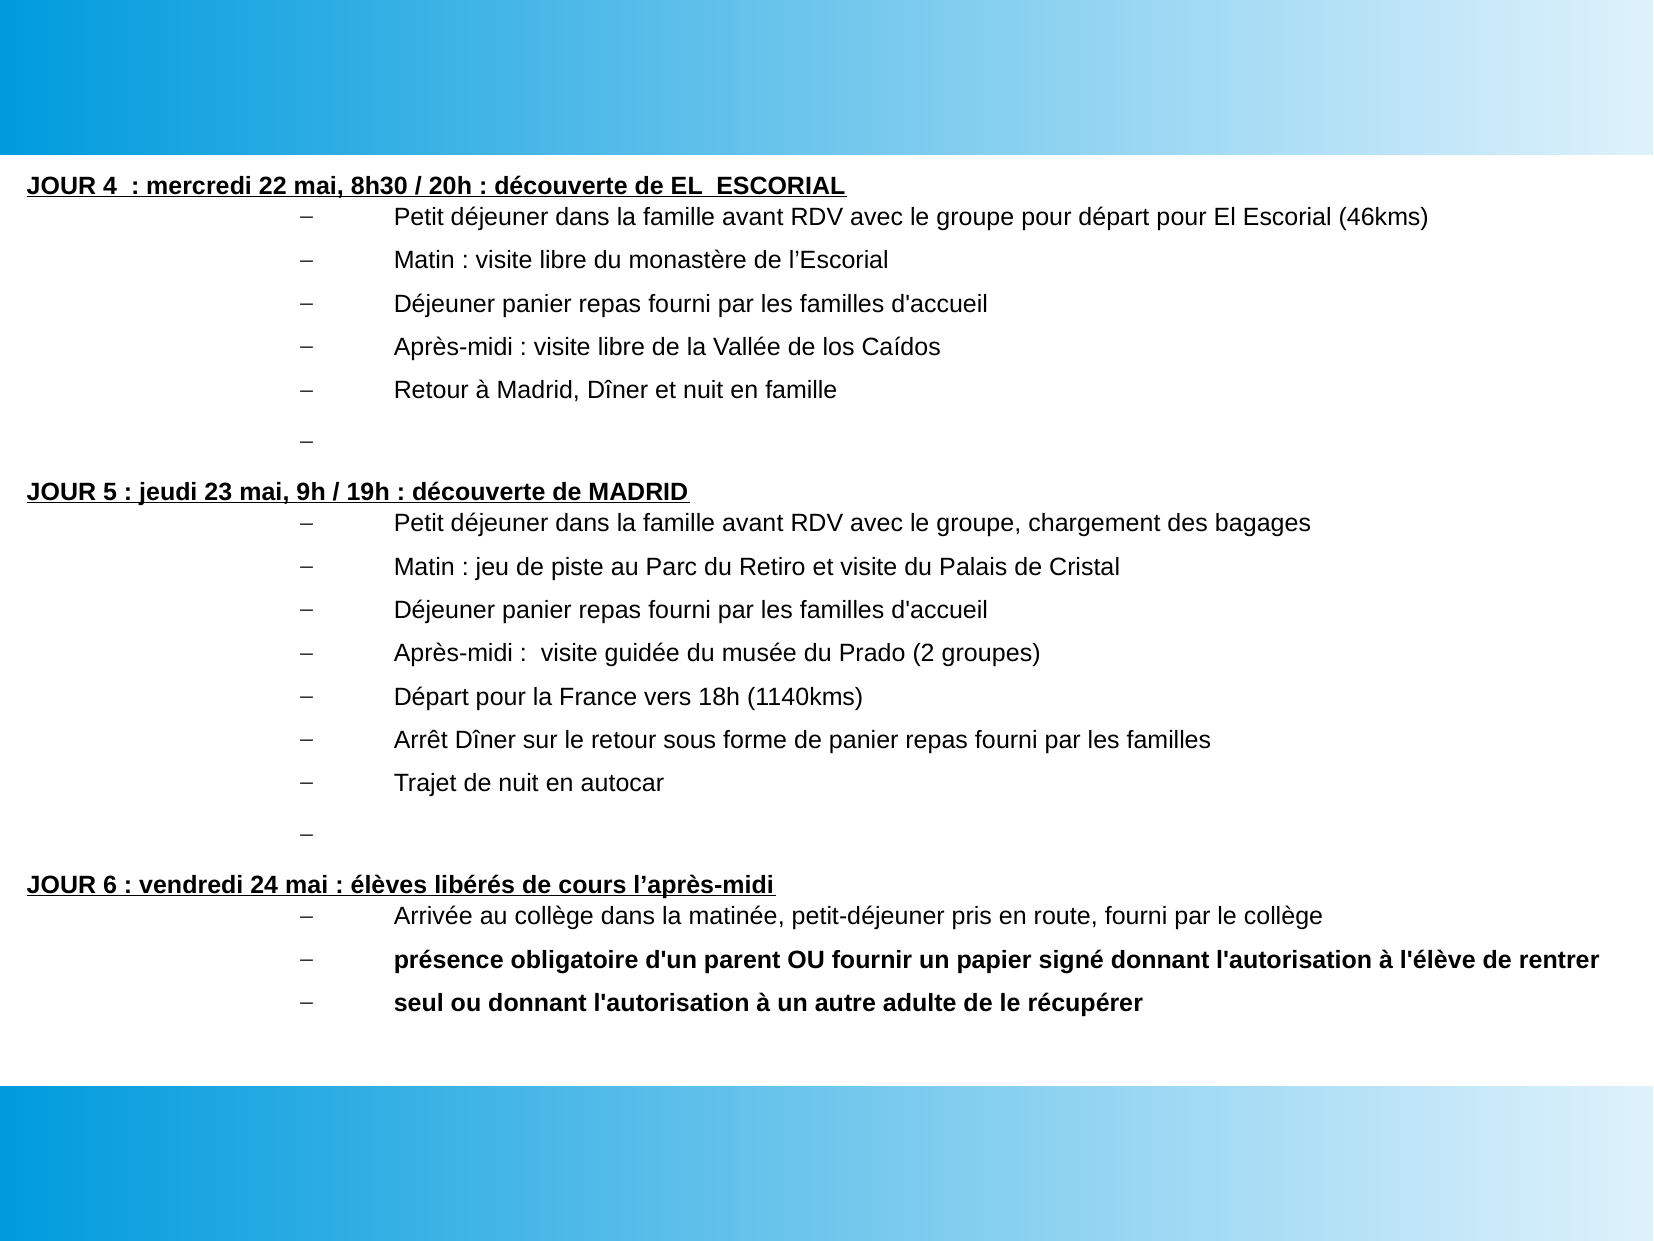

JOUR 4  : mercredi 22 mai, 8h30 / 20h : découverte de EL ESCORIAL
Petit déjeuner dans la famille avant RDV avec le groupe pour départ pour El Escorial (46kms)
Matin : visite libre du monastère de l’Escorial
Déjeuner panier repas fourni par les familles d'accueil
Après-midi : visite libre de la Vallée de los Caídos
Retour à Madrid, Dîner et nuit en famille
JOUR 5 : jeudi 23 mai, 9h / 19h : découverte de MADRID
Petit déjeuner dans la famille avant RDV avec le groupe, chargement des bagages
Matin : jeu de piste au Parc du Retiro et visite du Palais de Cristal
Déjeuner panier repas fourni par les familles d'accueil
Après-midi : visite guidée du musée du Prado (2 groupes)
Départ pour la France vers 18h (1140kms)
Arrêt Dîner sur le retour sous forme de panier repas fourni par les familles
Trajet de nuit en autocar
JOUR 6 : vendredi 24 mai : élèves libérés de cours l’après-midi
Arrivée au collège dans la matinée, petit-déjeuner pris en route, fourni par le collège
présence obligatoire d'un parent OU fournir un papier signé donnant l'autorisation à l'élève de rentrer
seul ou donnant l'autorisation à un autre adulte de le récupérer